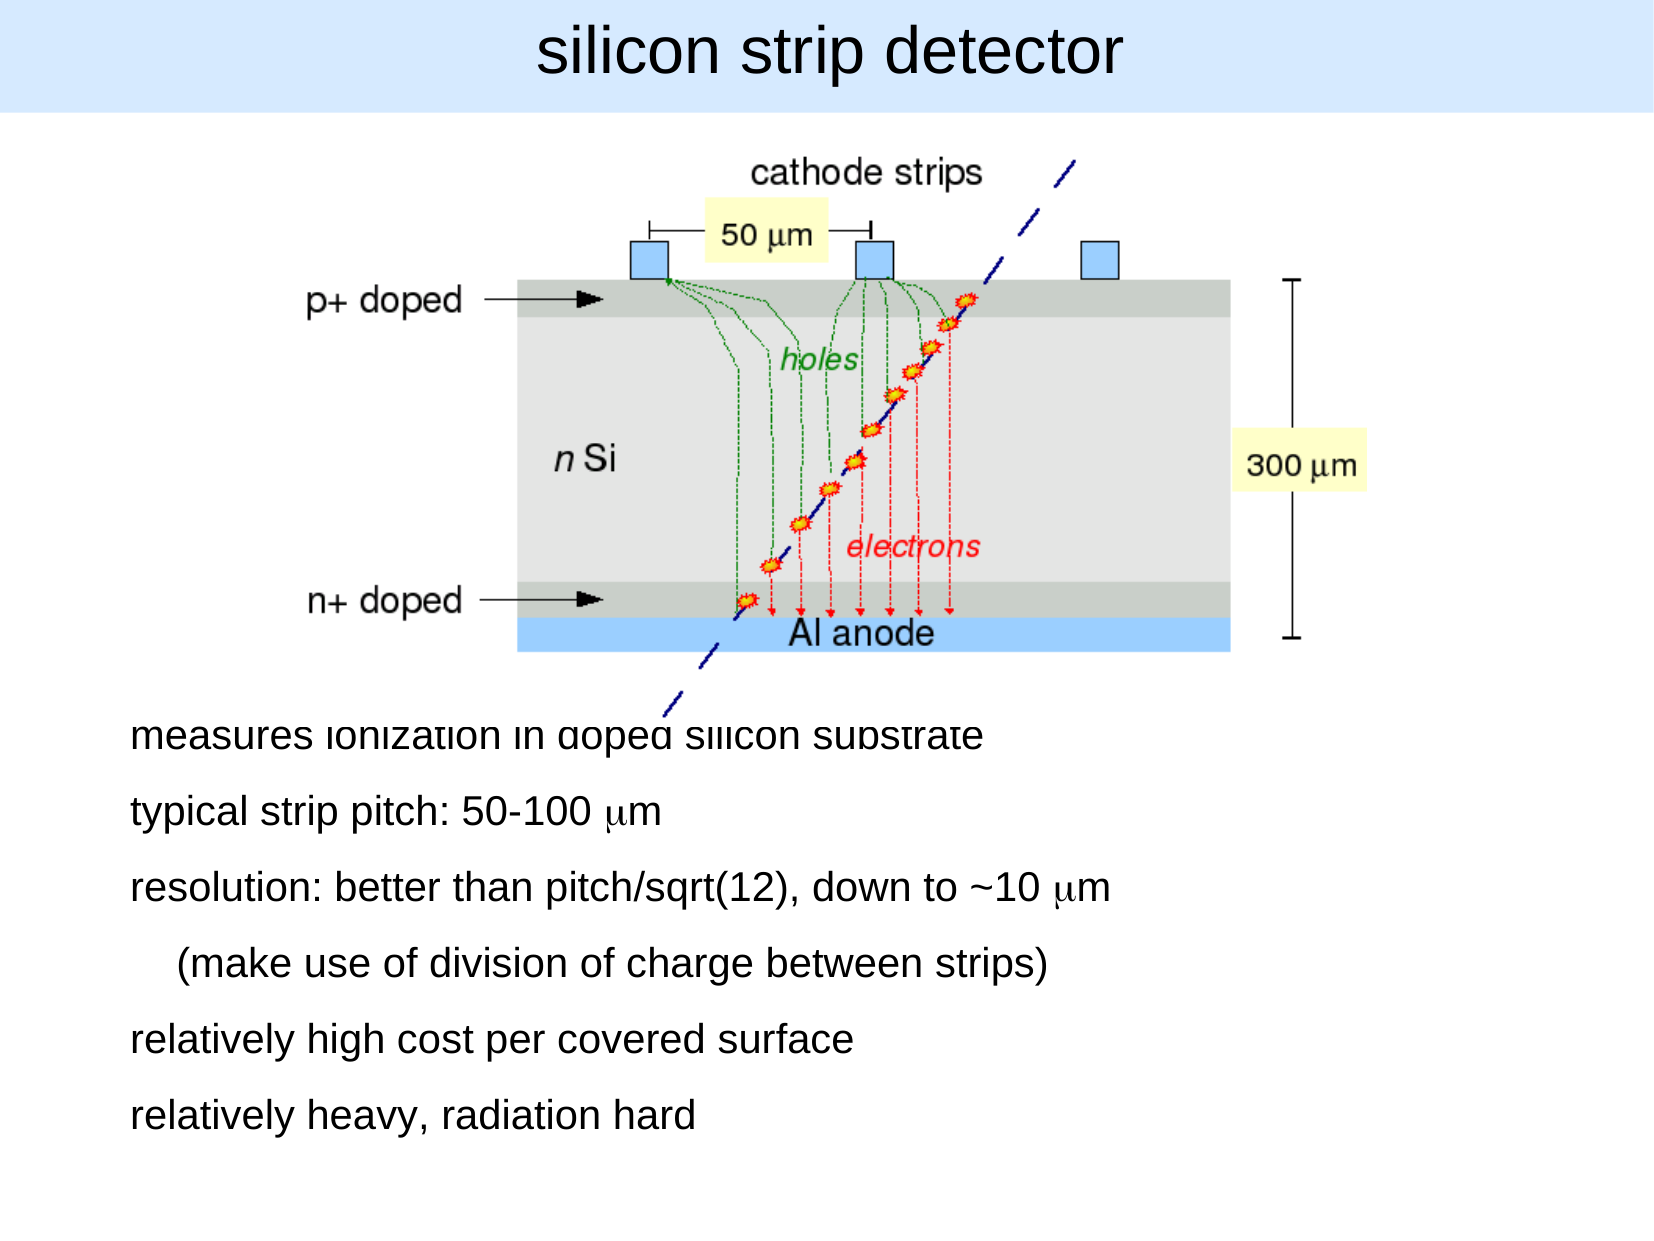

# silicon strip detector
measures ionization in doped silicon substrate
typical strip pitch: 50-100 m
resolution: better than pitch/sqrt(12), down to ~10 m
 (make use of division of charge between strips)
relatively high cost per covered surface
relatively heavy, radiation hard